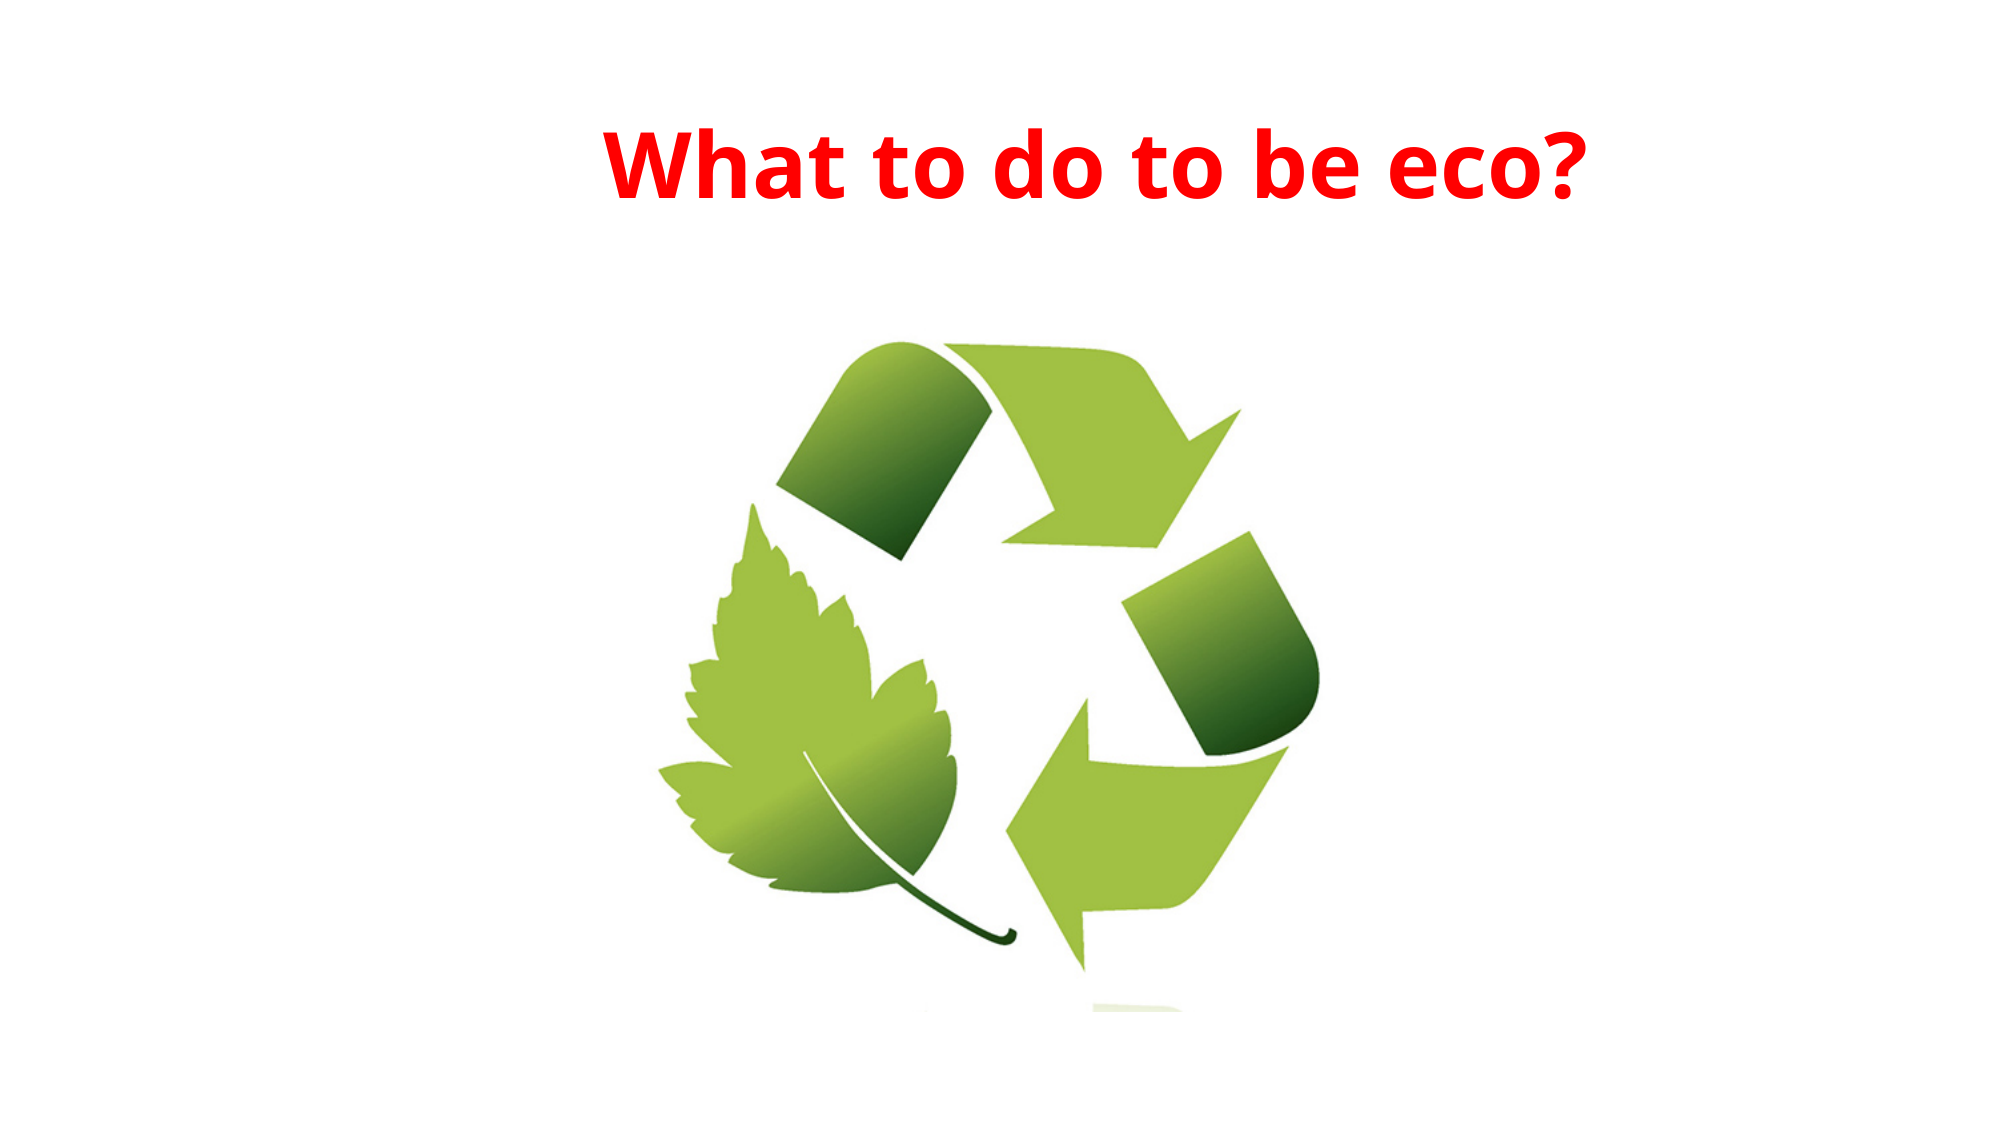

# What to do to be eco?